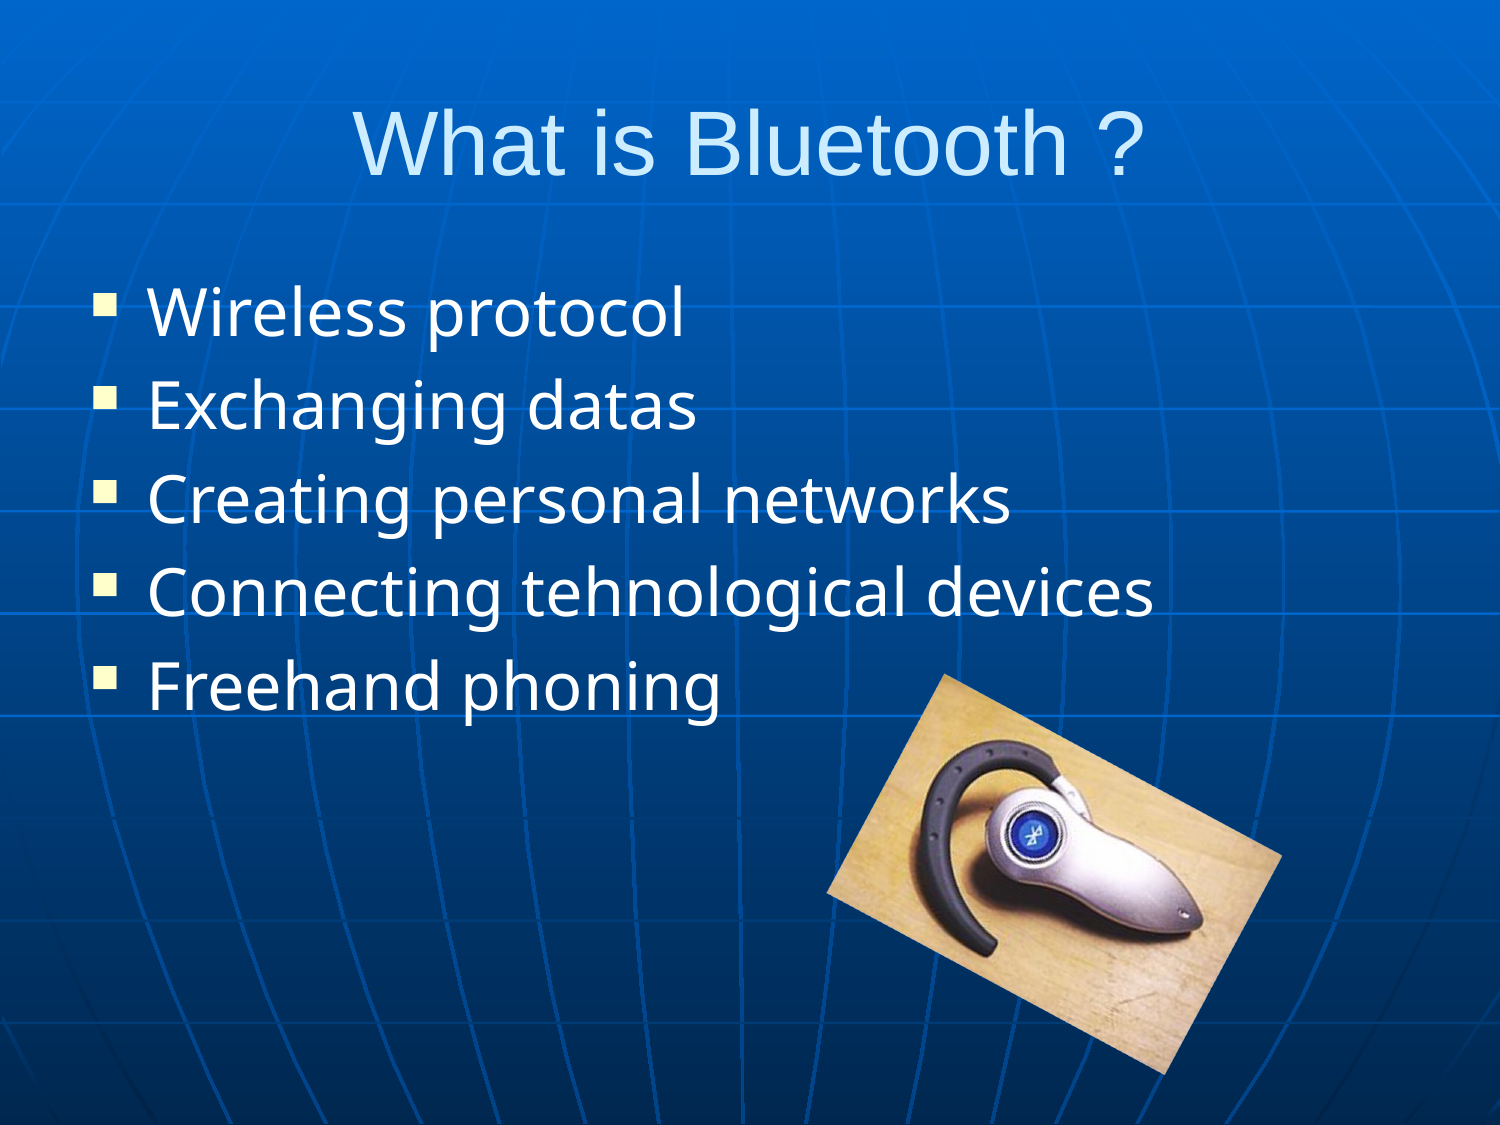

# What is Bluetooth ?
Wireless protocol
Exchanging datas
Creating personal networks
Connecting tehnological devices
Freehand phoning